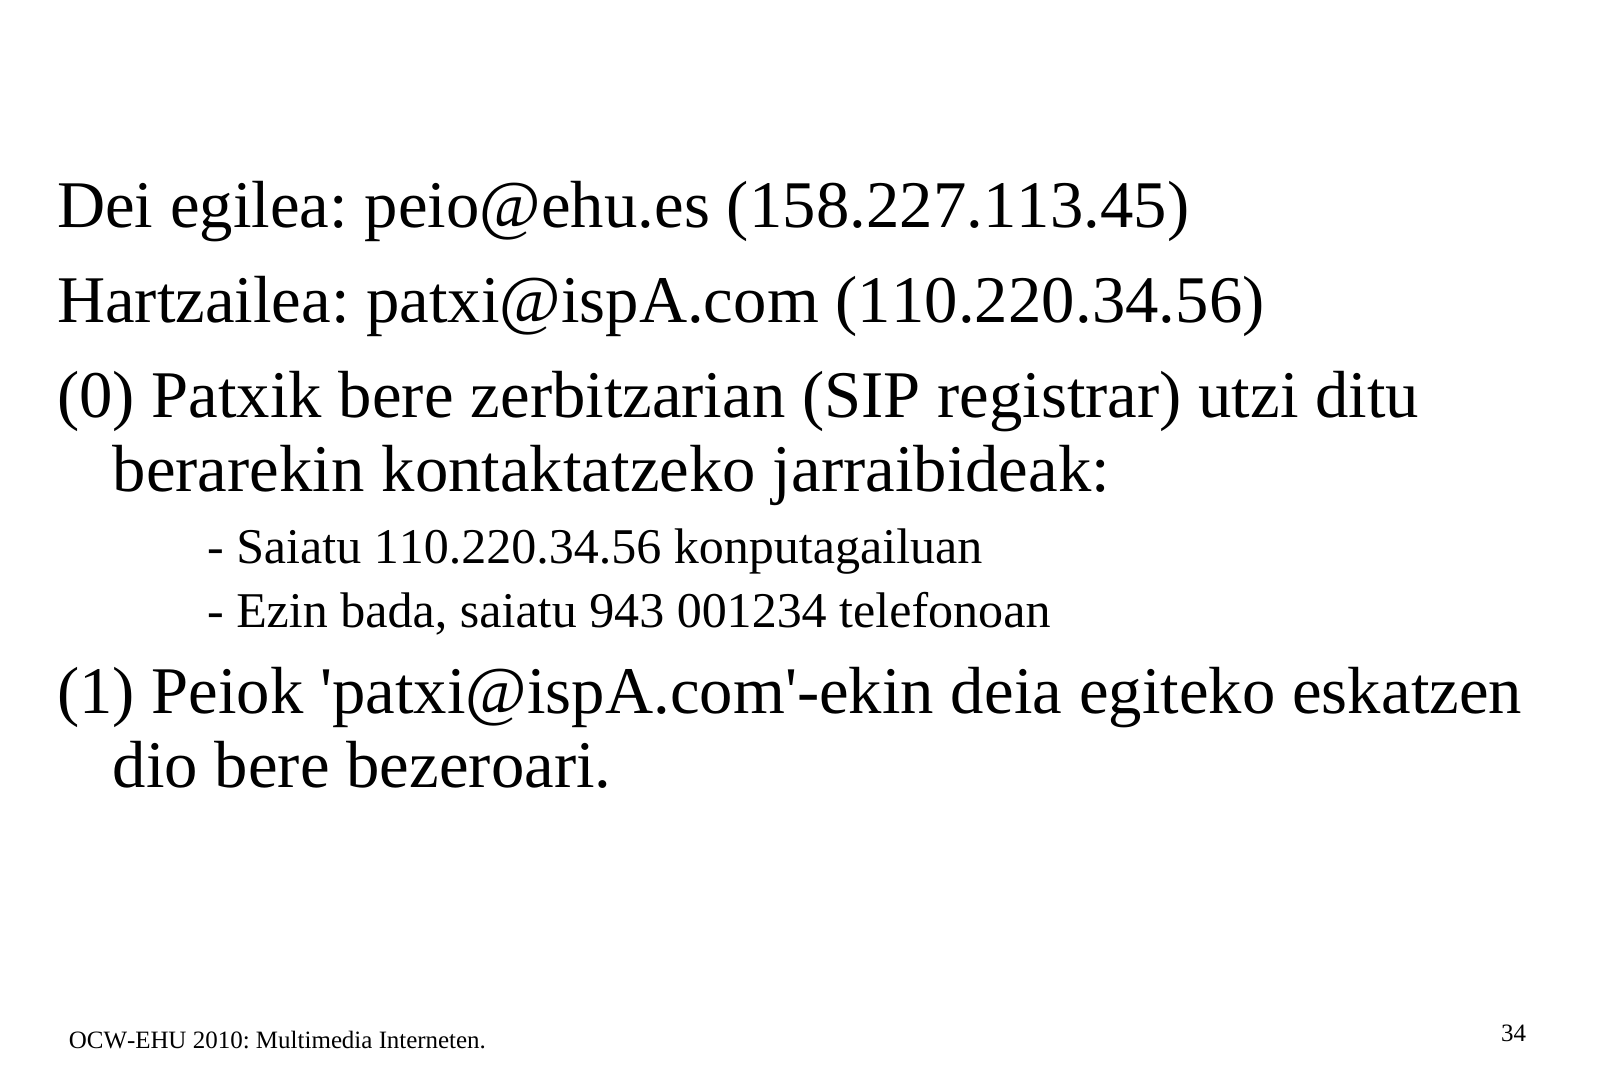

# Dei egilea: peio@ehu.es (158.227.113.45)
Hartzailea: patxi@ispA.com (110.220.34.56)
(0) Patxik bere zerbitzarian (SIP registrar) utzi ditu berarekin kontaktatzeko jarraibideak:
- Saiatu 110.220.34.56 konputagailuan
- Ezin bada, saiatu 943 001234 telefonoan
(1) Peiok 'patxi@ispA.com'-ekin deia egiteko eskatzen dio bere bezeroari.
34